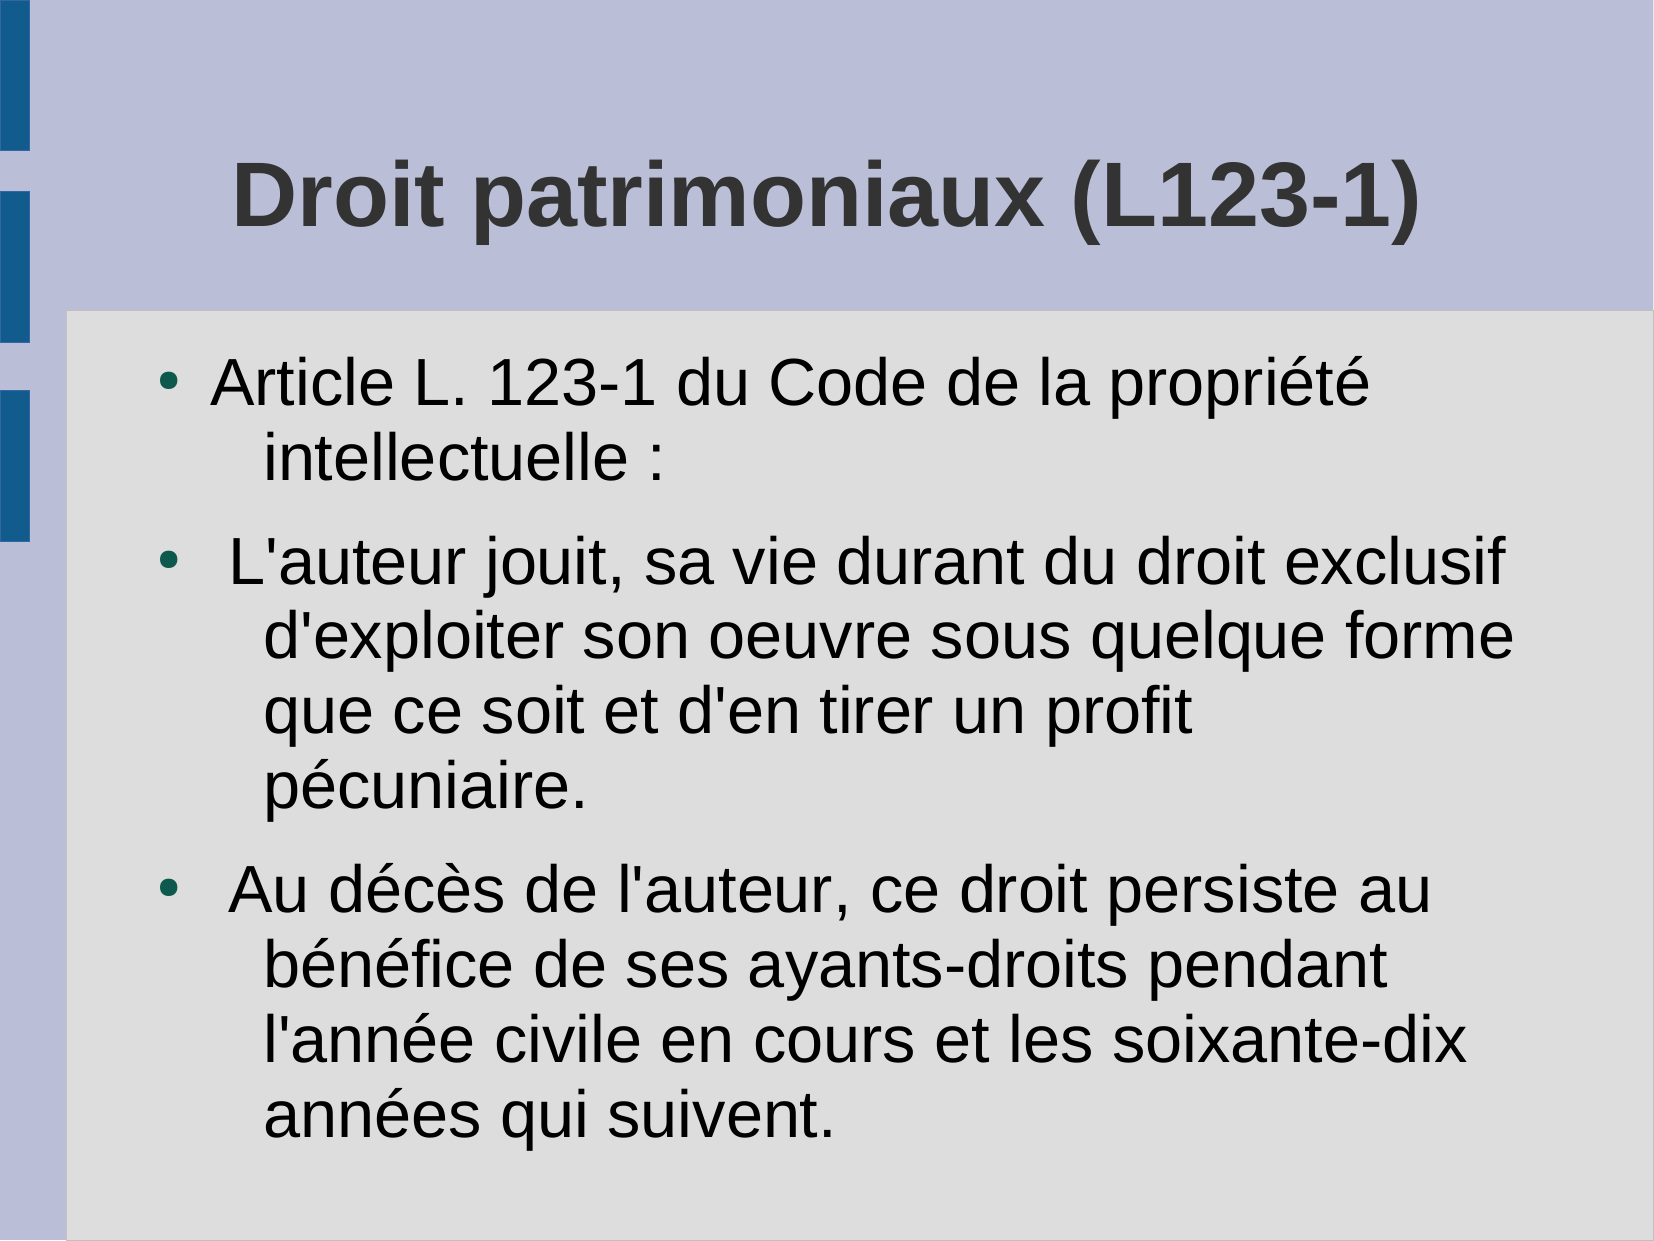

# Droit patrimoniaux (L123-1)
Article L. 123-1 du Code de la propriété intellectuelle :
 L'auteur jouit, sa vie durant du droit exclusif d'exploiter son oeuvre sous quelque forme que ce soit et d'en tirer un profit pécuniaire.
 Au décès de l'auteur, ce droit persiste au bénéfice de ses ayants-droits pendant l'année civile en cours et les soixante-dix années qui suivent.